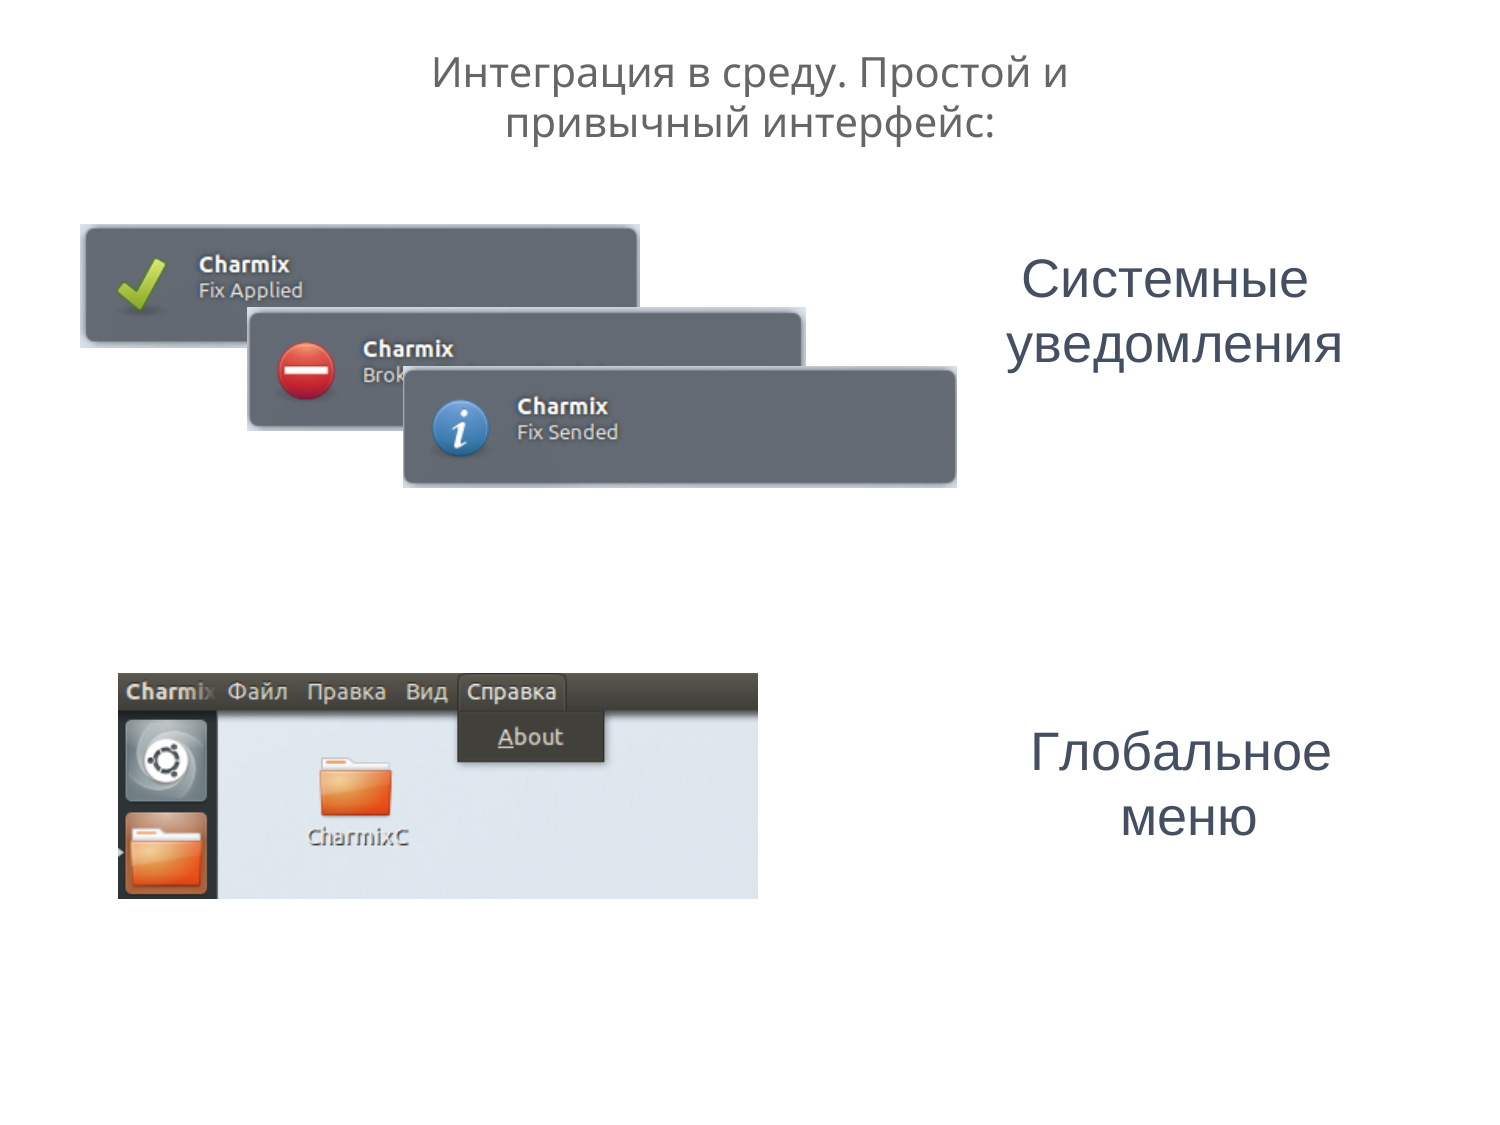

Интеграция в среду. Простой и привычный интерфейс:
 Системные уведомления
Глобальное меню